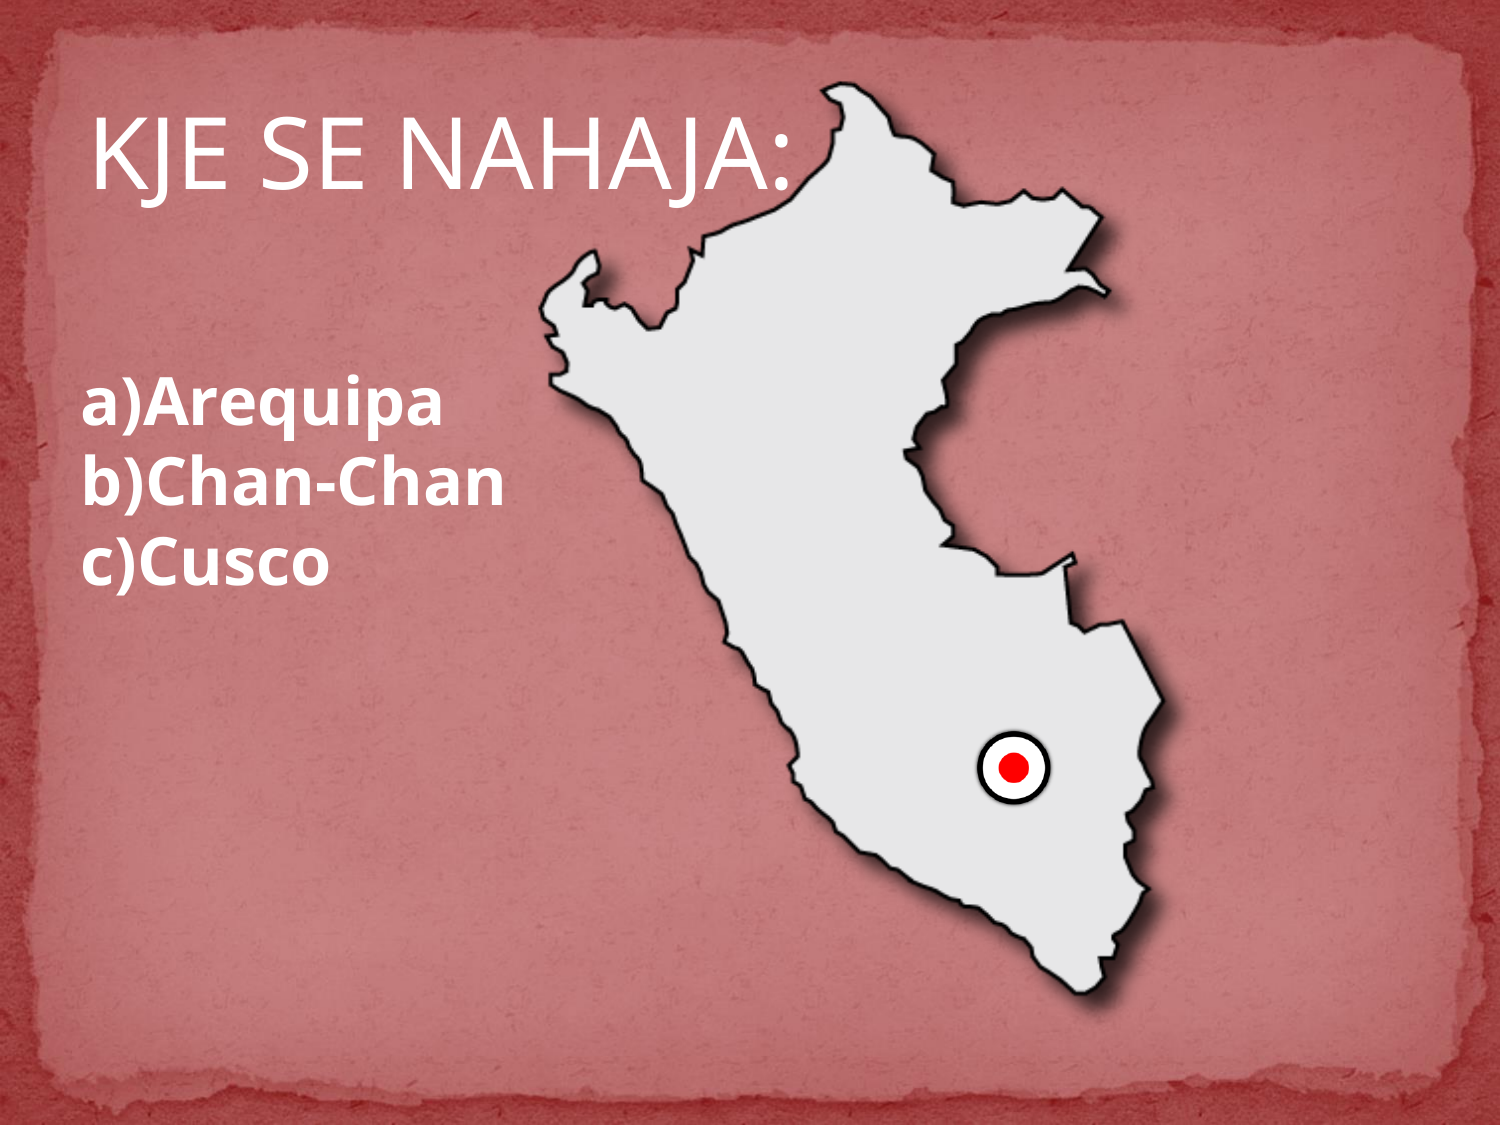

#
KJE SE NAHAJA:
Arequipa
Chan-Chan
Cusco